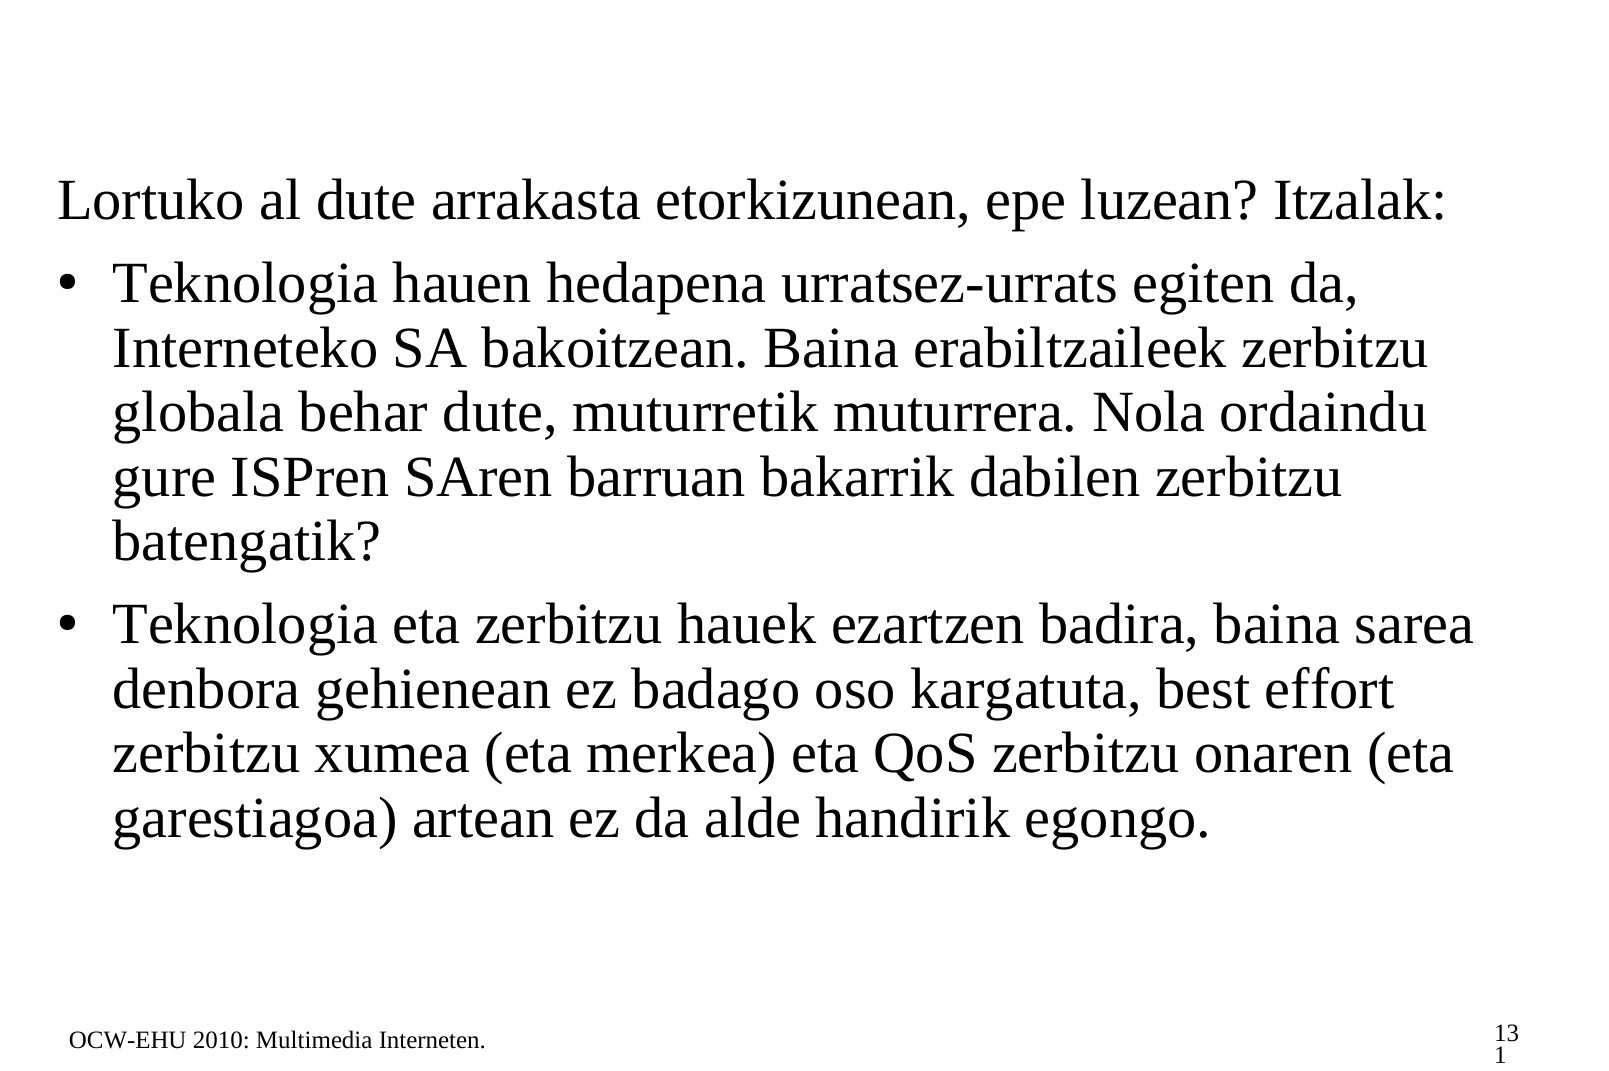

# Lortuko al dute arrakasta etorkizunean, epe luzean? Itzalak:
Teknologia hauen hedapena urratsez-urrats egiten da, Interneteko SA bakoitzean. Baina erabiltzaileek zerbitzu globala behar dute, muturretik muturrera. Nola ordaindu gure ISPren SAren barruan bakarrik dabilen zerbitzu batengatik?
Teknologia eta zerbitzu hauek ezartzen badira, baina sarea denbora gehienean ez badago oso kargatuta, best effort zerbitzu xumea (eta merkea) eta QoS zerbitzu onaren (eta garestiagoa) artean ez da alde handirik egongo.
131